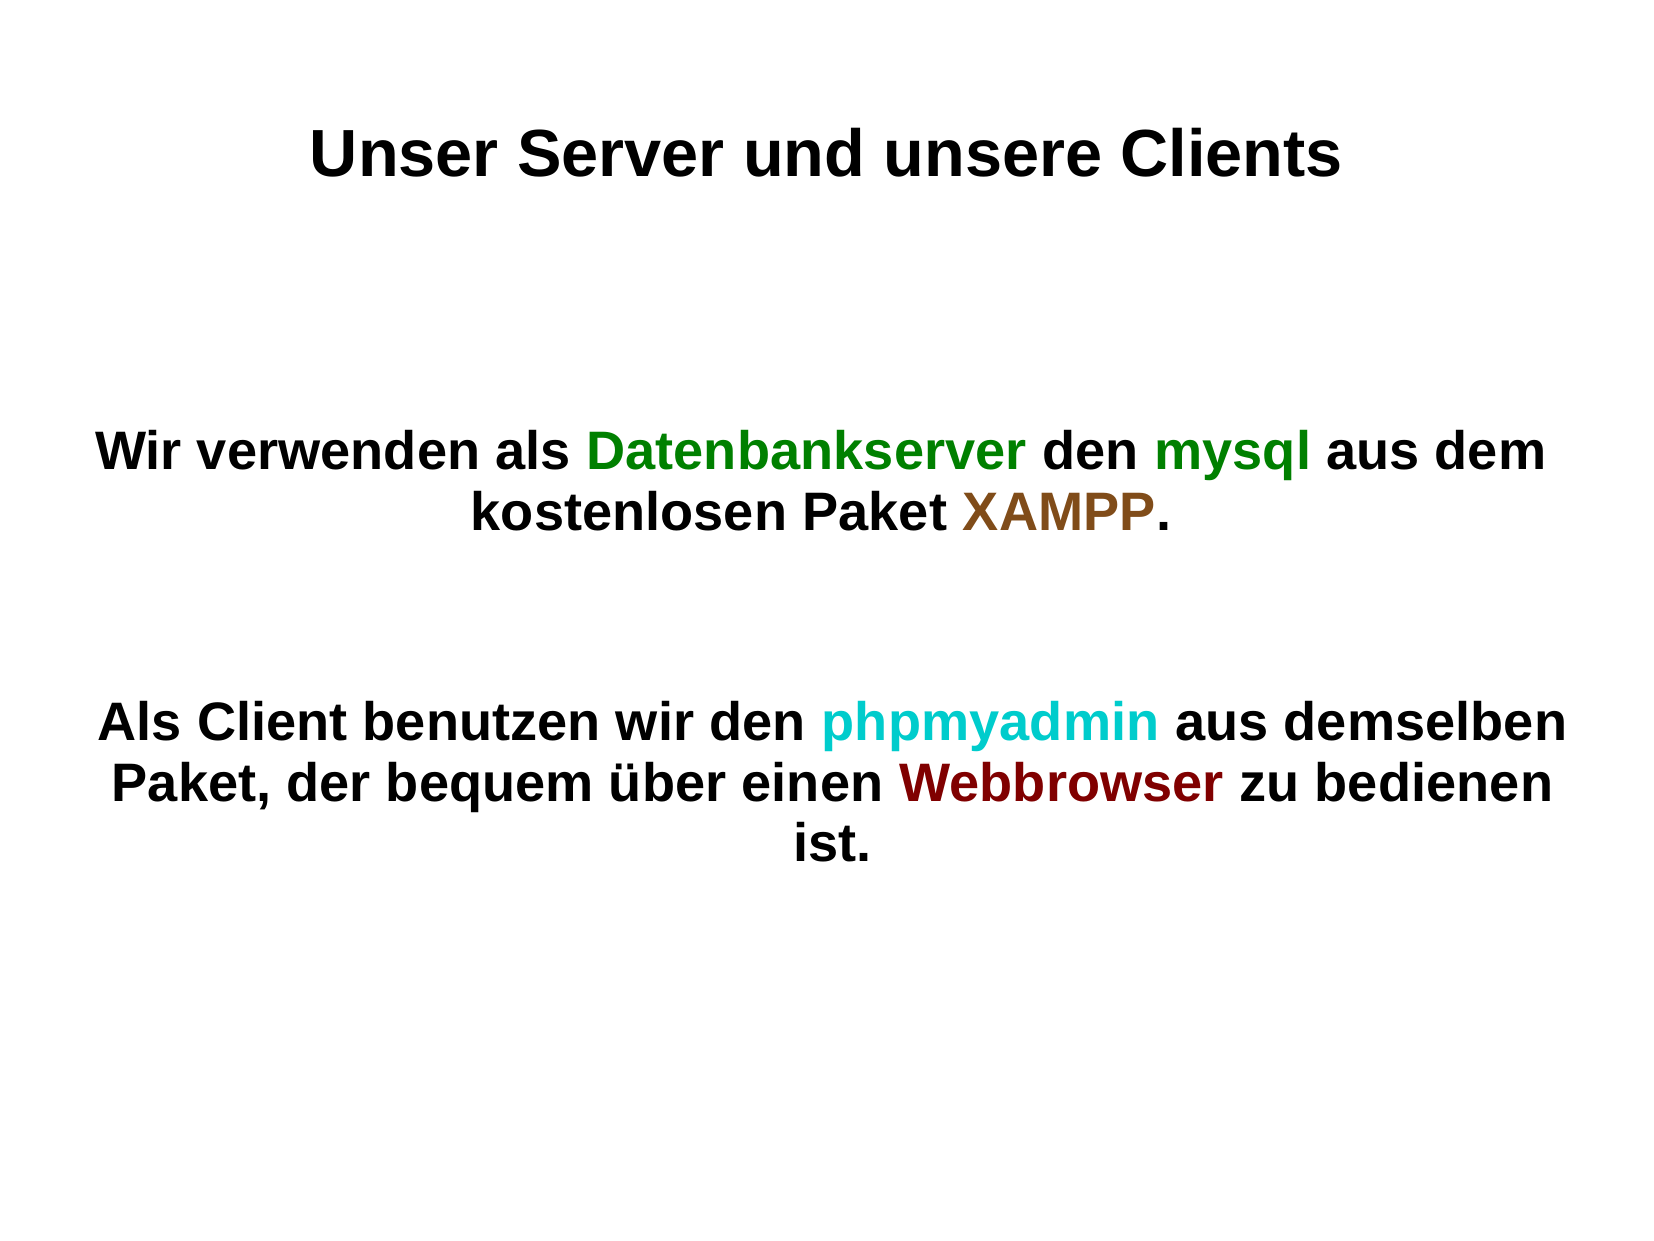

# Unser Server und unsere Clients
Wir verwenden als Datenbankserver den mysql aus dem kostenlosen Paket XAMPP.
Als Client benutzen wir den phpmyadmin aus demselben Paket, der bequem über einen Webbrowser zu bedienen ist.